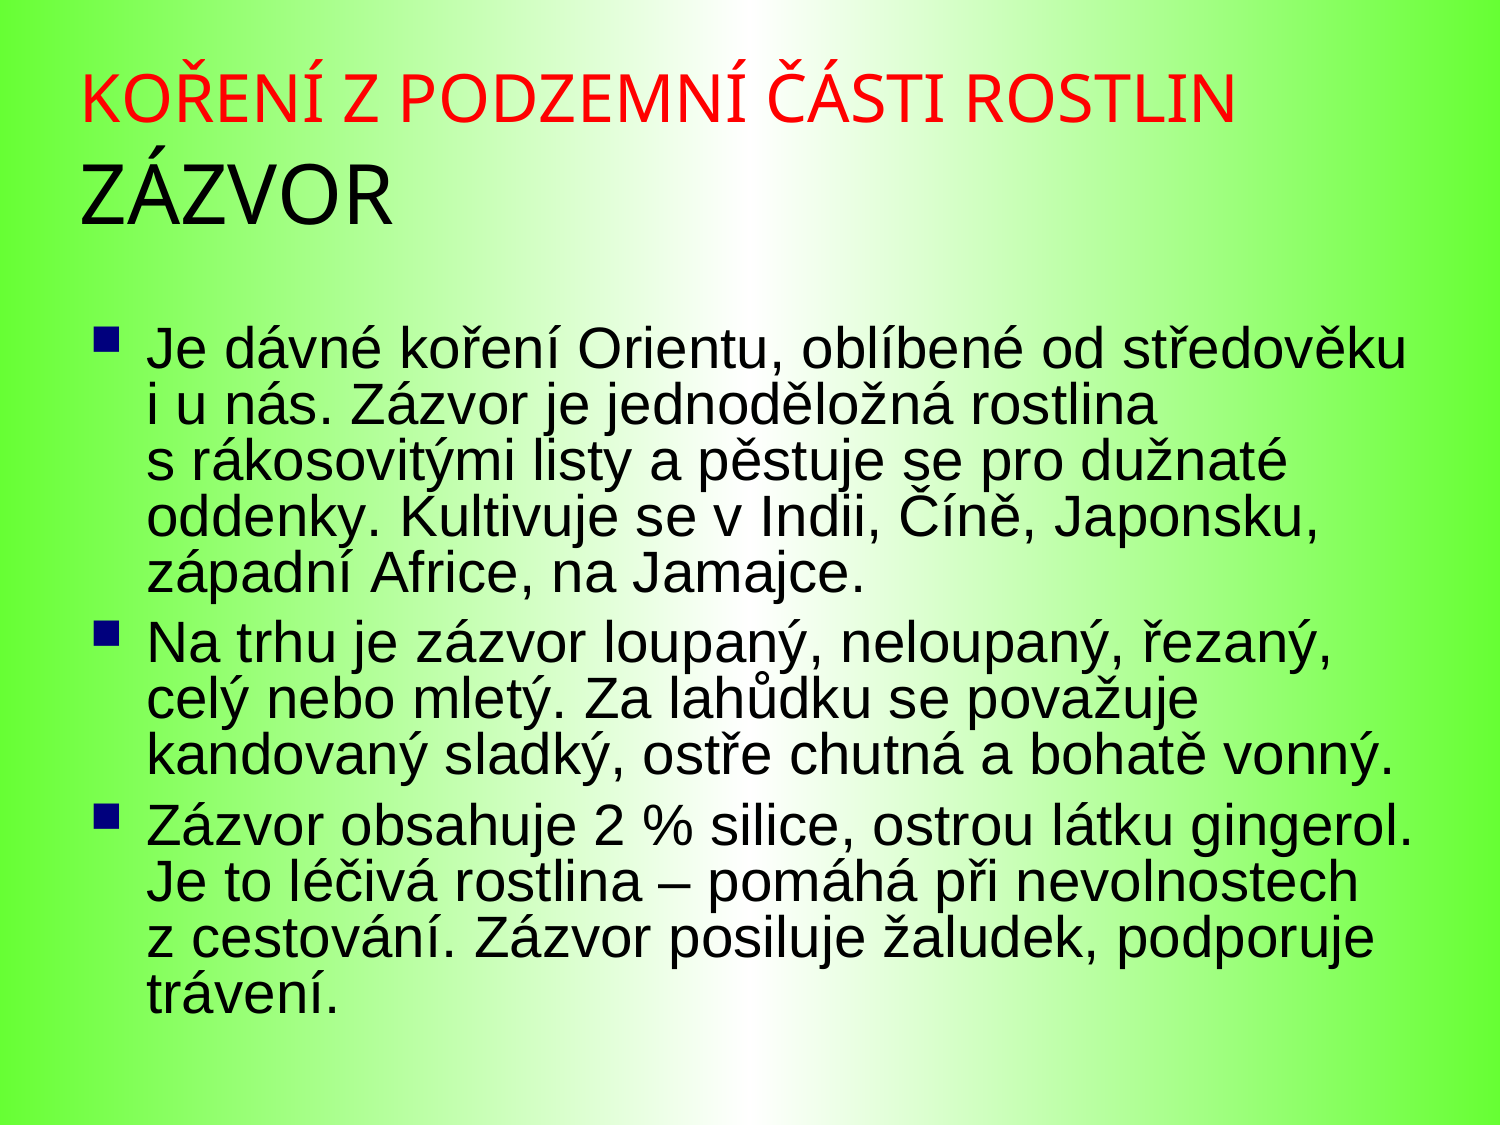

# KOŘENÍ Z PODZEMNÍ ČÁSTI ROSTLIN ZÁZVOR
Je dávné koření Orientu, oblíbené od středověku
i u nás. Zázvor je jednoděložná rostlina
s rákosovitými listy a pěstuje se pro dužnaté oddenky. Kultivuje se v Indii, Číně, Japonsku, západní Africe, na Jamajce.
Na trhu je zázvor loupaný, neloupaný, řezaný, celý nebo mletý. Za lahůdku se považuje kandovaný sladký, ostře chutná a bohatě vonný.
Zázvor obsahuje 2 % silice, ostrou látku gingerol. Je to léčivá rostlina – pomáhá při nevolnostech
z cestování. Zázvor posiluje žaludek, podporuje trávení.